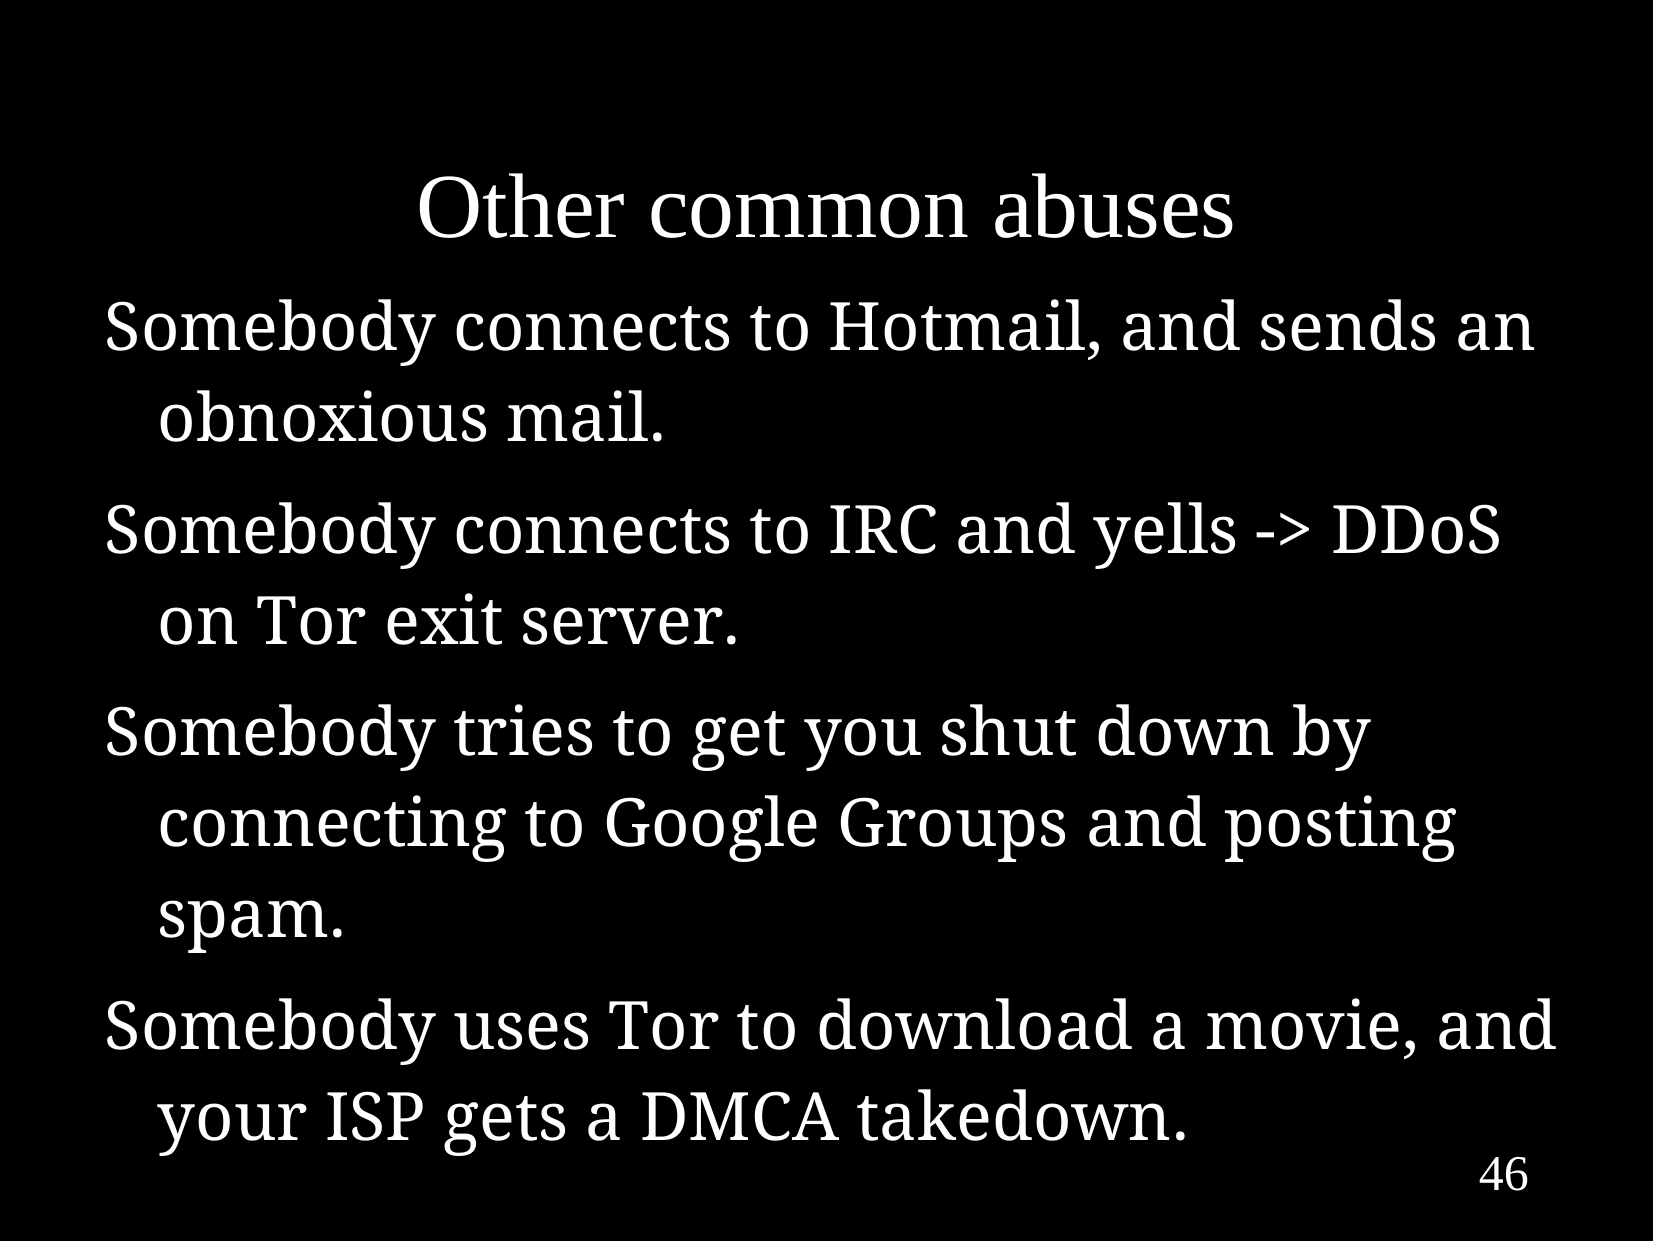

# Other common abuses
Somebody connects to Hotmail, and sends an obnoxious mail.
Somebody connects to IRC and yells -> DDoS on Tor exit server.
Somebody tries to get you shut down by connecting to Google Groups and posting spam.
Somebody uses Tor to download a movie, and your ISP gets a DMCA takedown.